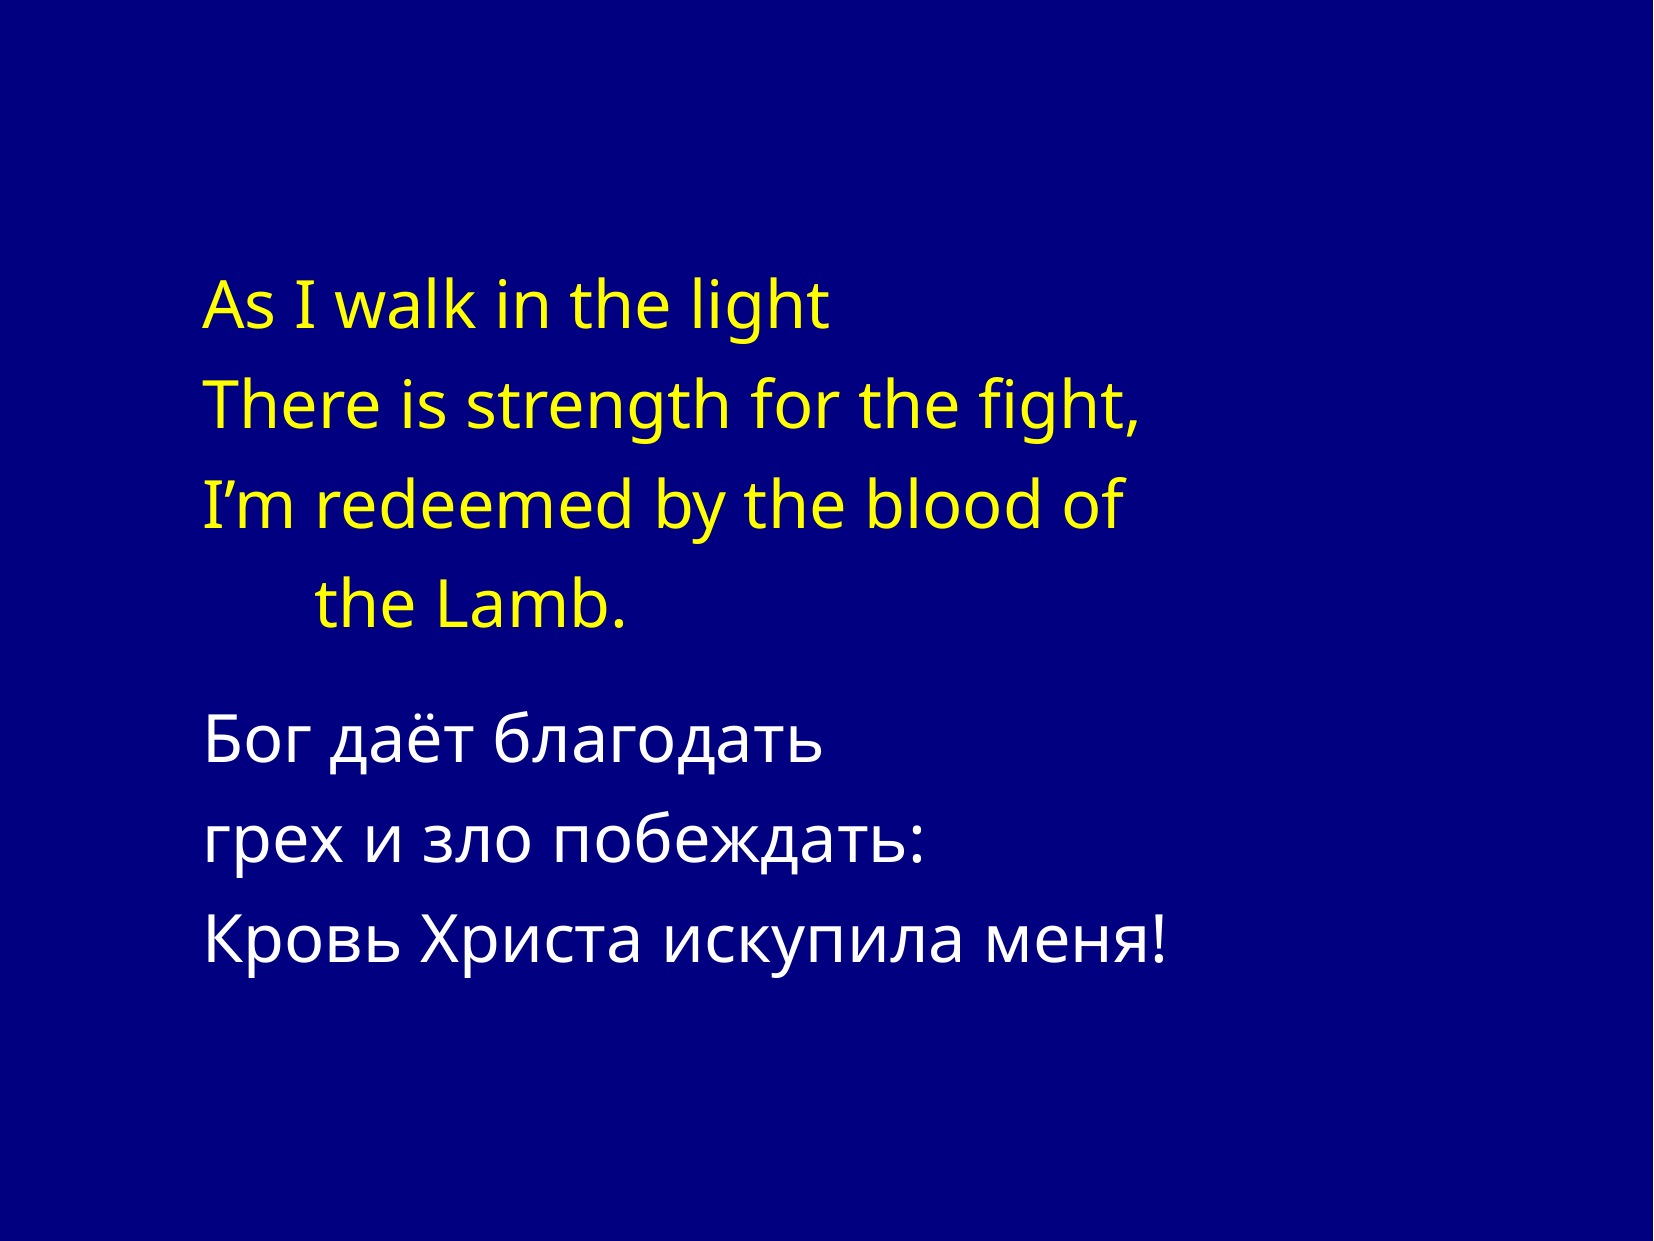

As I walk in the light
	There is strength for the fight,
	I’m redeemed by the blood of
		the Lamb.
	Бог даёт благодать
	грех и зло побеждать:
	Кровь Христа искупила меня!